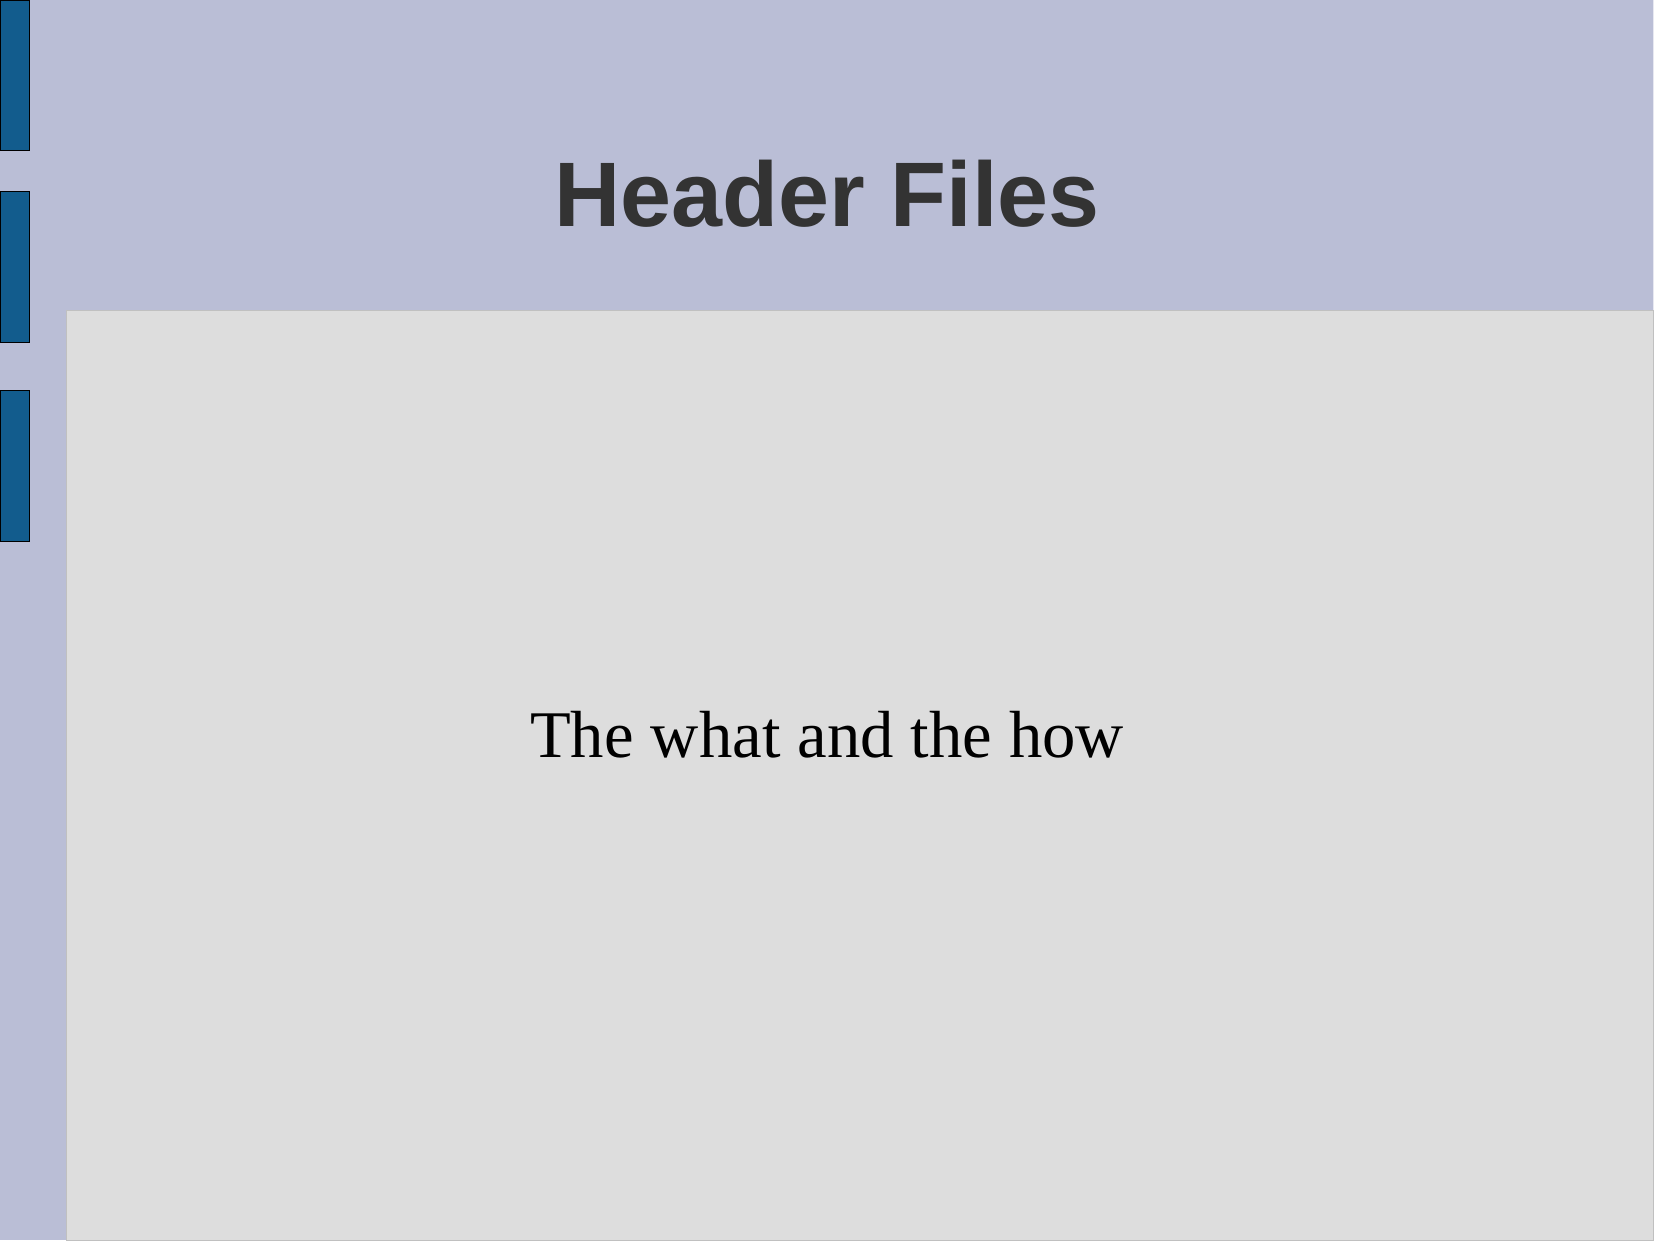

# Header Files
The what and the how